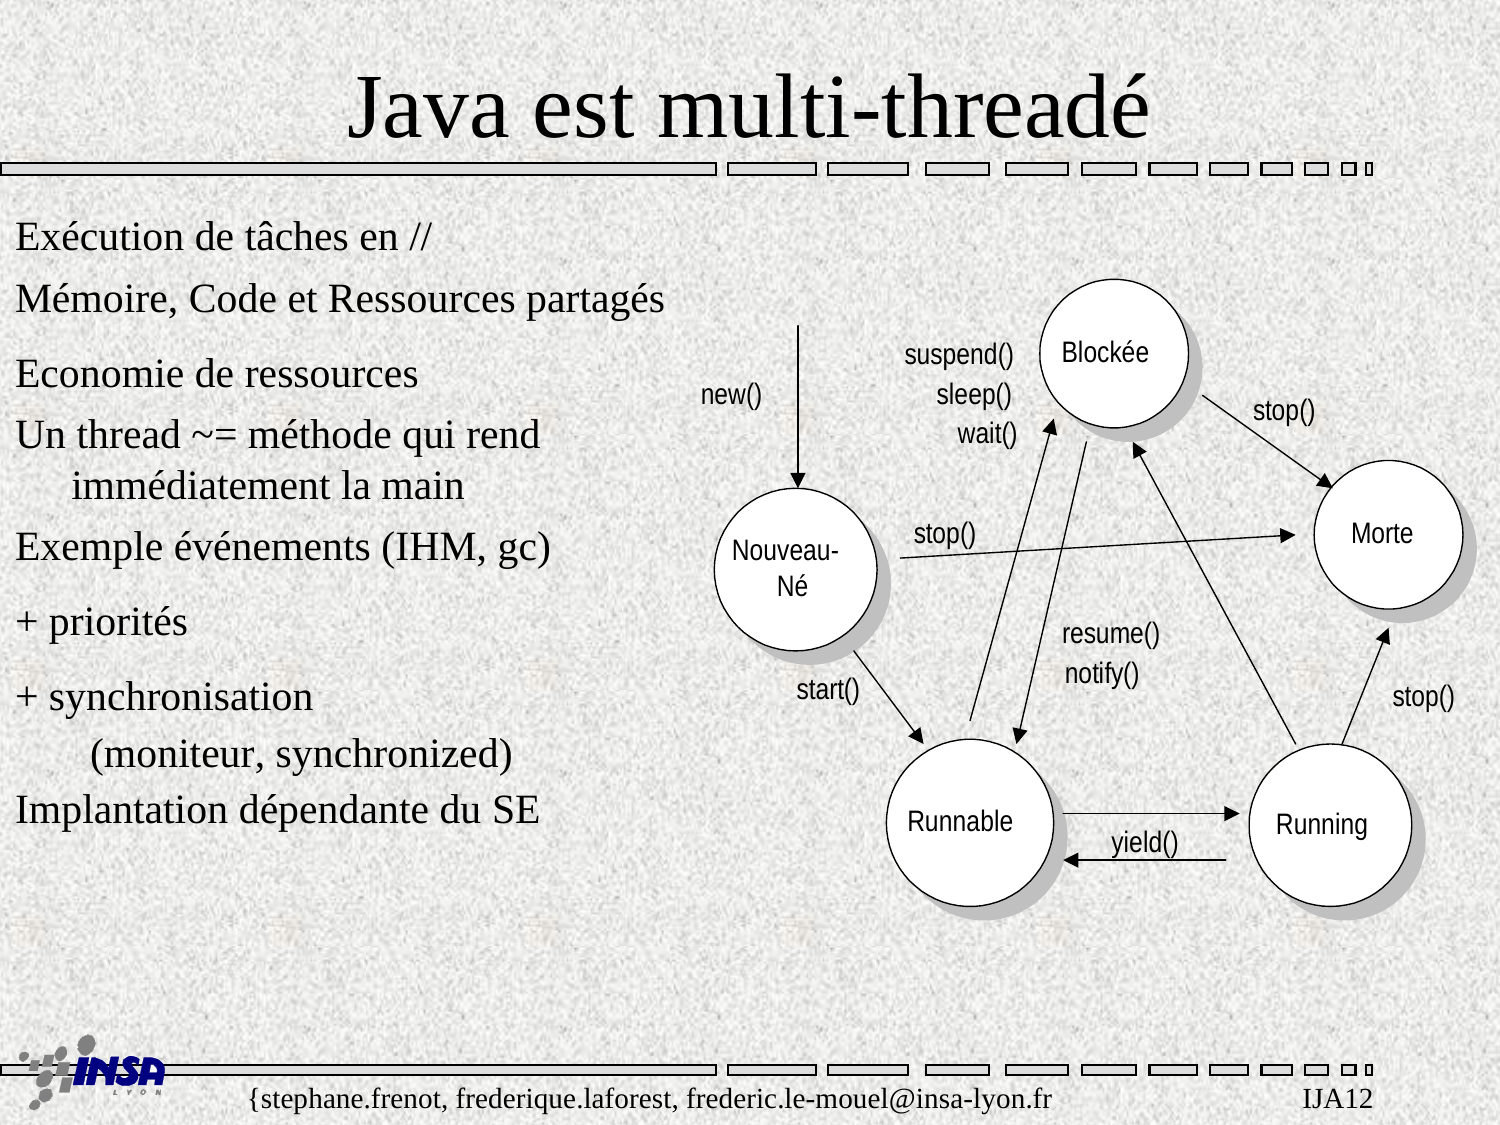

# Java est multi-threadé
Exécution de tâches en //
Mémoire, Code et Ressources partagés
Economie de ressources
Un thread ~= méthode qui rend immédiatement la main
Exemple événements (IHM, gc)
+ priorités
+ synchronisation
(moniteur, synchronized)
Implantation dépendante du SE